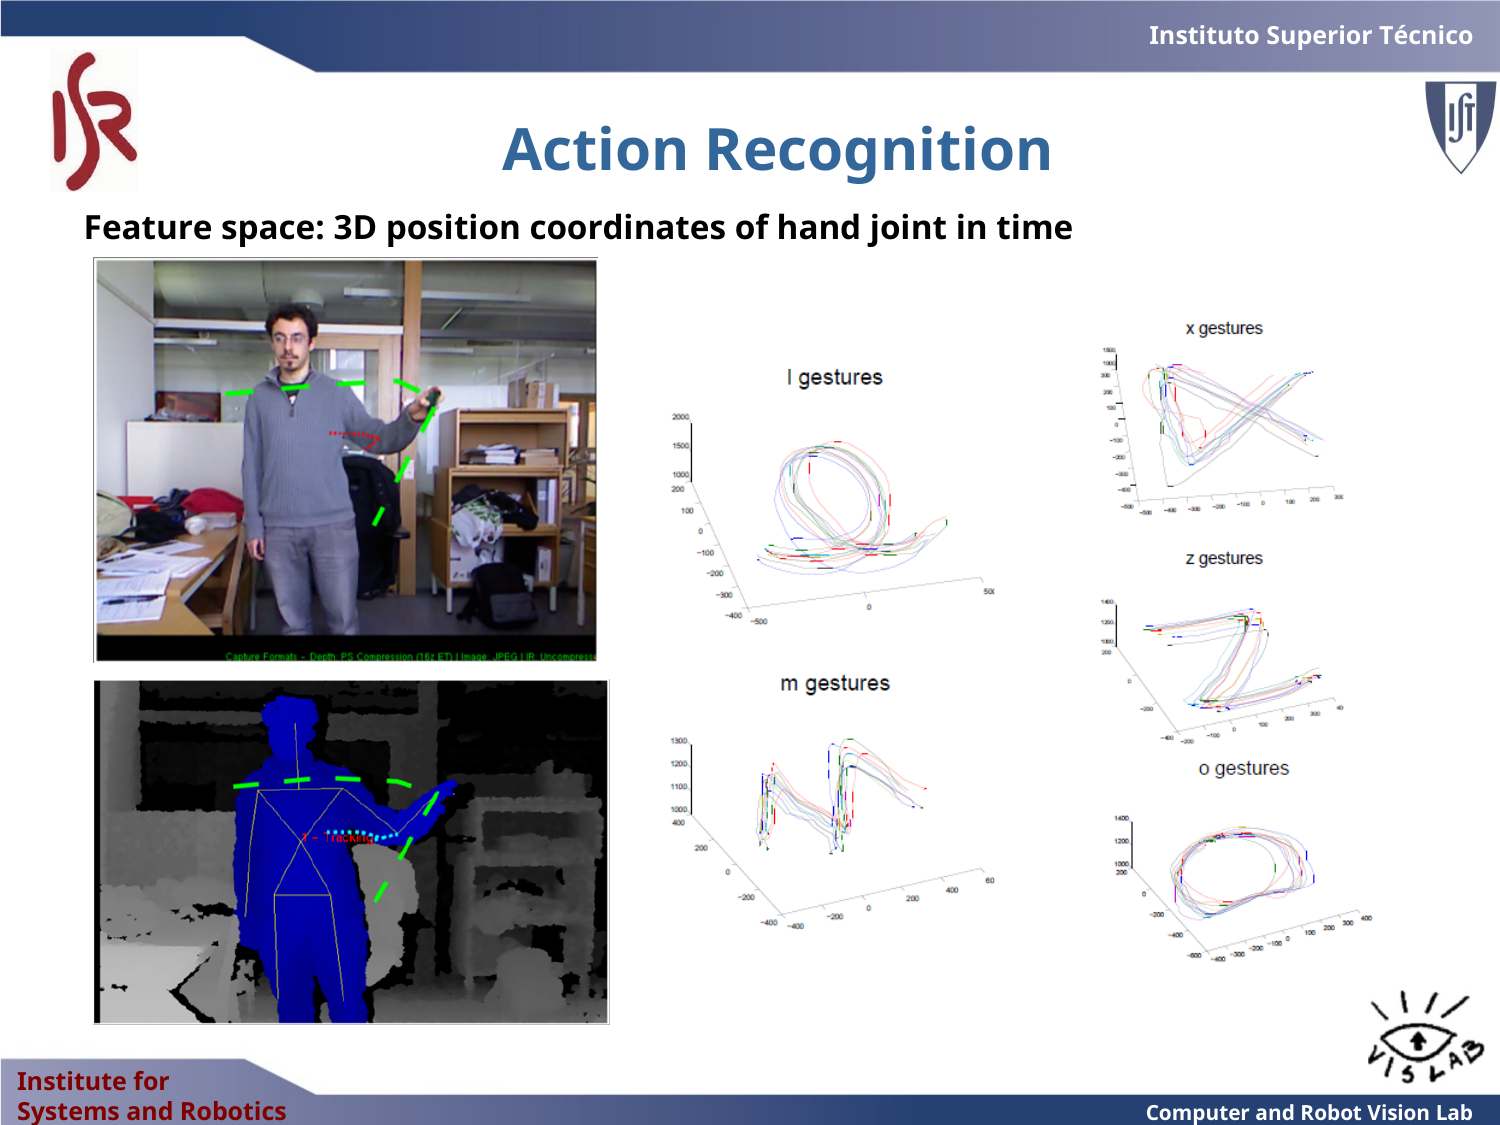

Action Recognition
Feature space: 3D position coordinates of hand joint in time